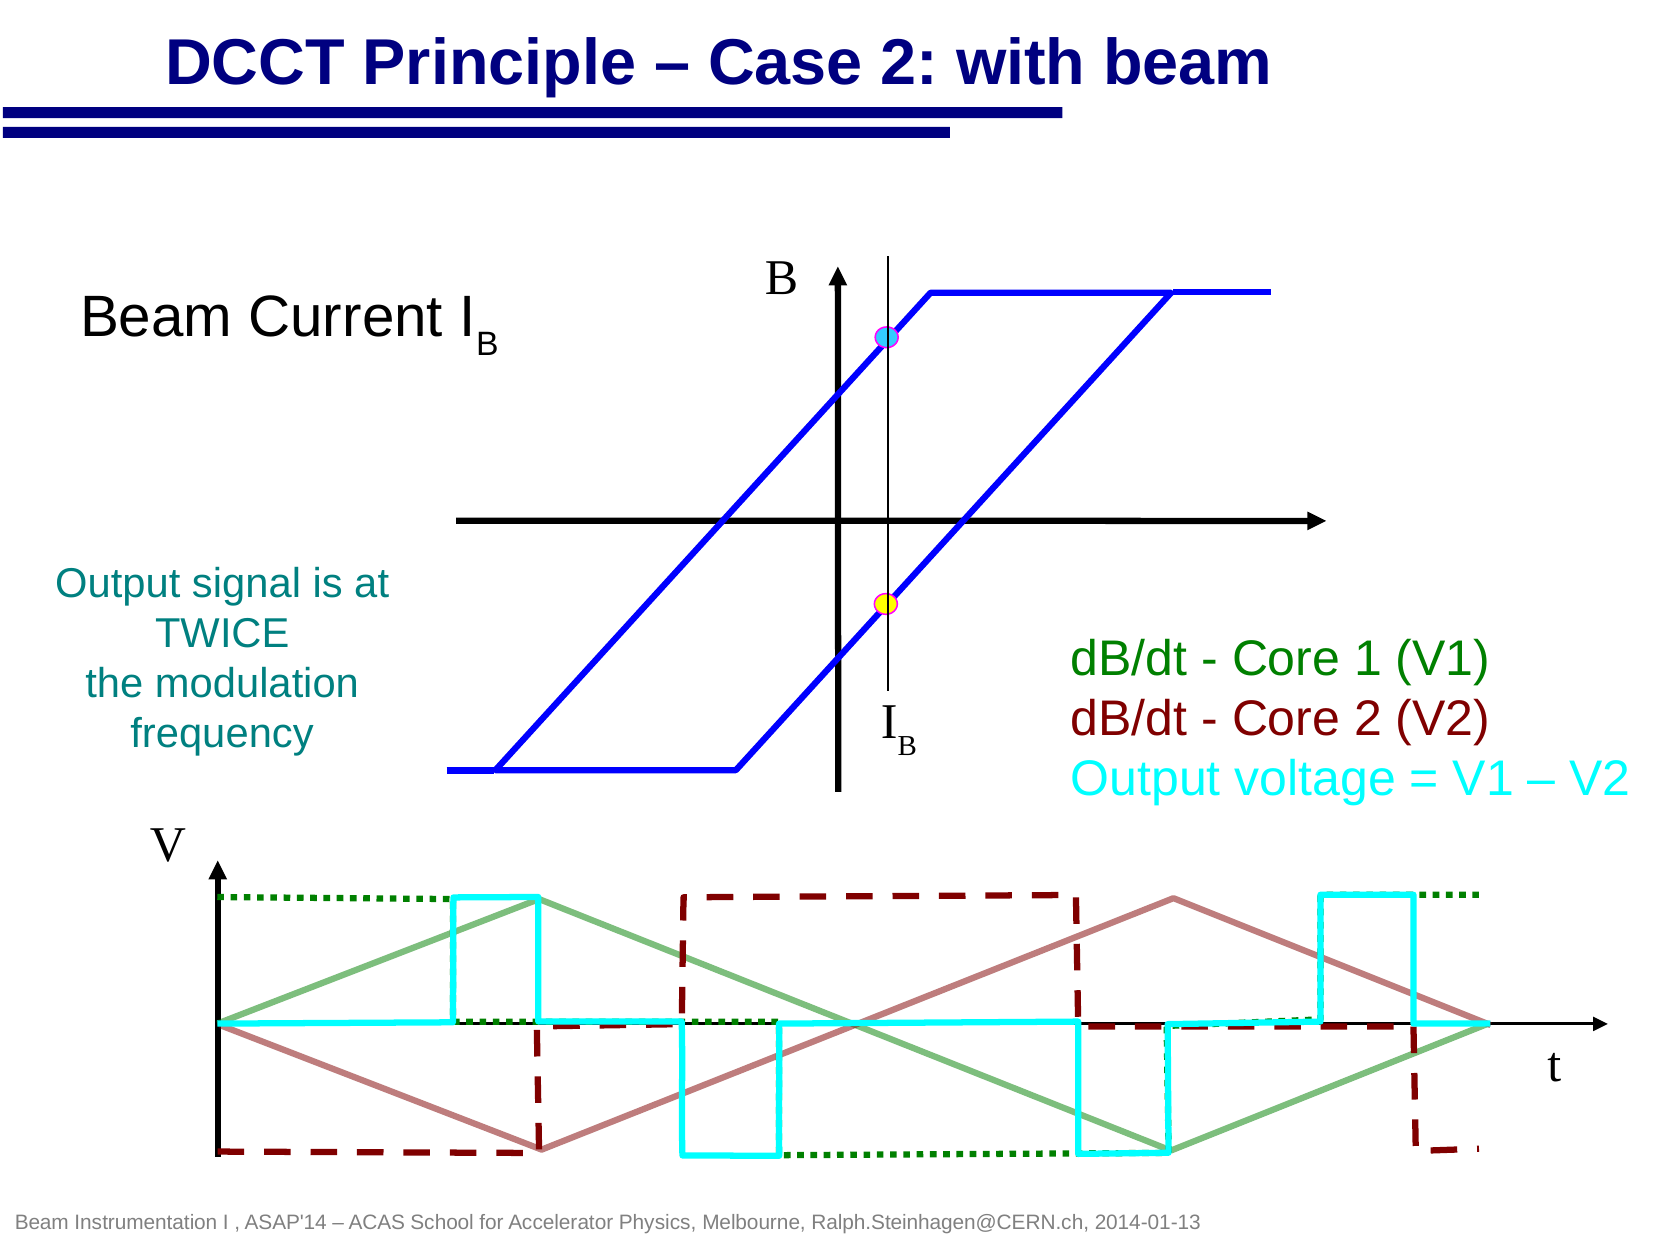

# DCCT Principle – Case 2: with beam
B
Beam Current IB
I
Output signal is at TWICE
the modulation frequency
dB/dt - Core 1 (V1)
dB/dt - Core 2 (V2)
Output voltage = V1 – V2
 IB
V
t